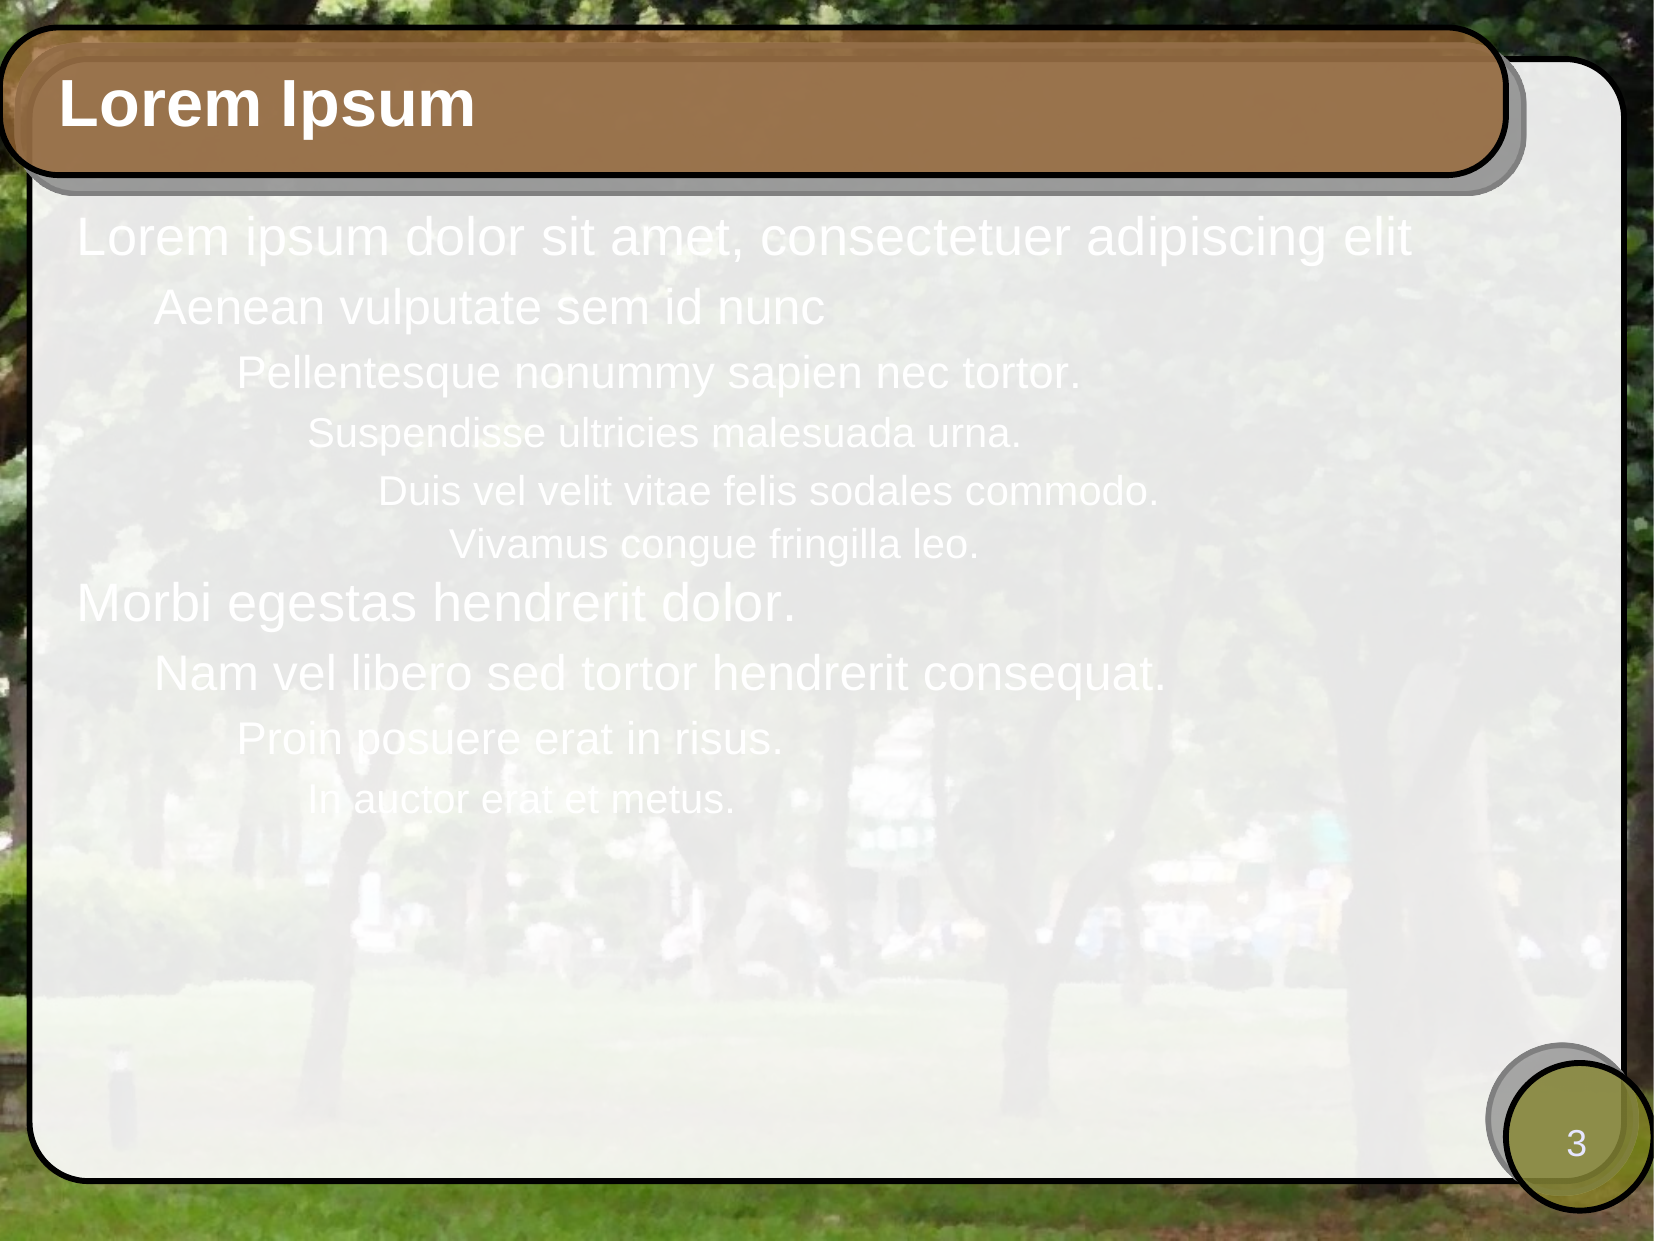

# Lorem Ipsum
Lorem ipsum dolor sit amet, consectetuer adipiscing elit
Aenean vulputate sem id nunc
Pellentesque nonummy sapien nec tortor.
Suspendisse ultricies malesuada urna.
Duis vel velit vitae felis sodales commodo.
Vivamus congue fringilla leo.
Morbi egestas hendrerit dolor.
Nam vel libero sed tortor hendrerit consequat.
Proin posuere erat in risus.
In auctor erat et metus.
3